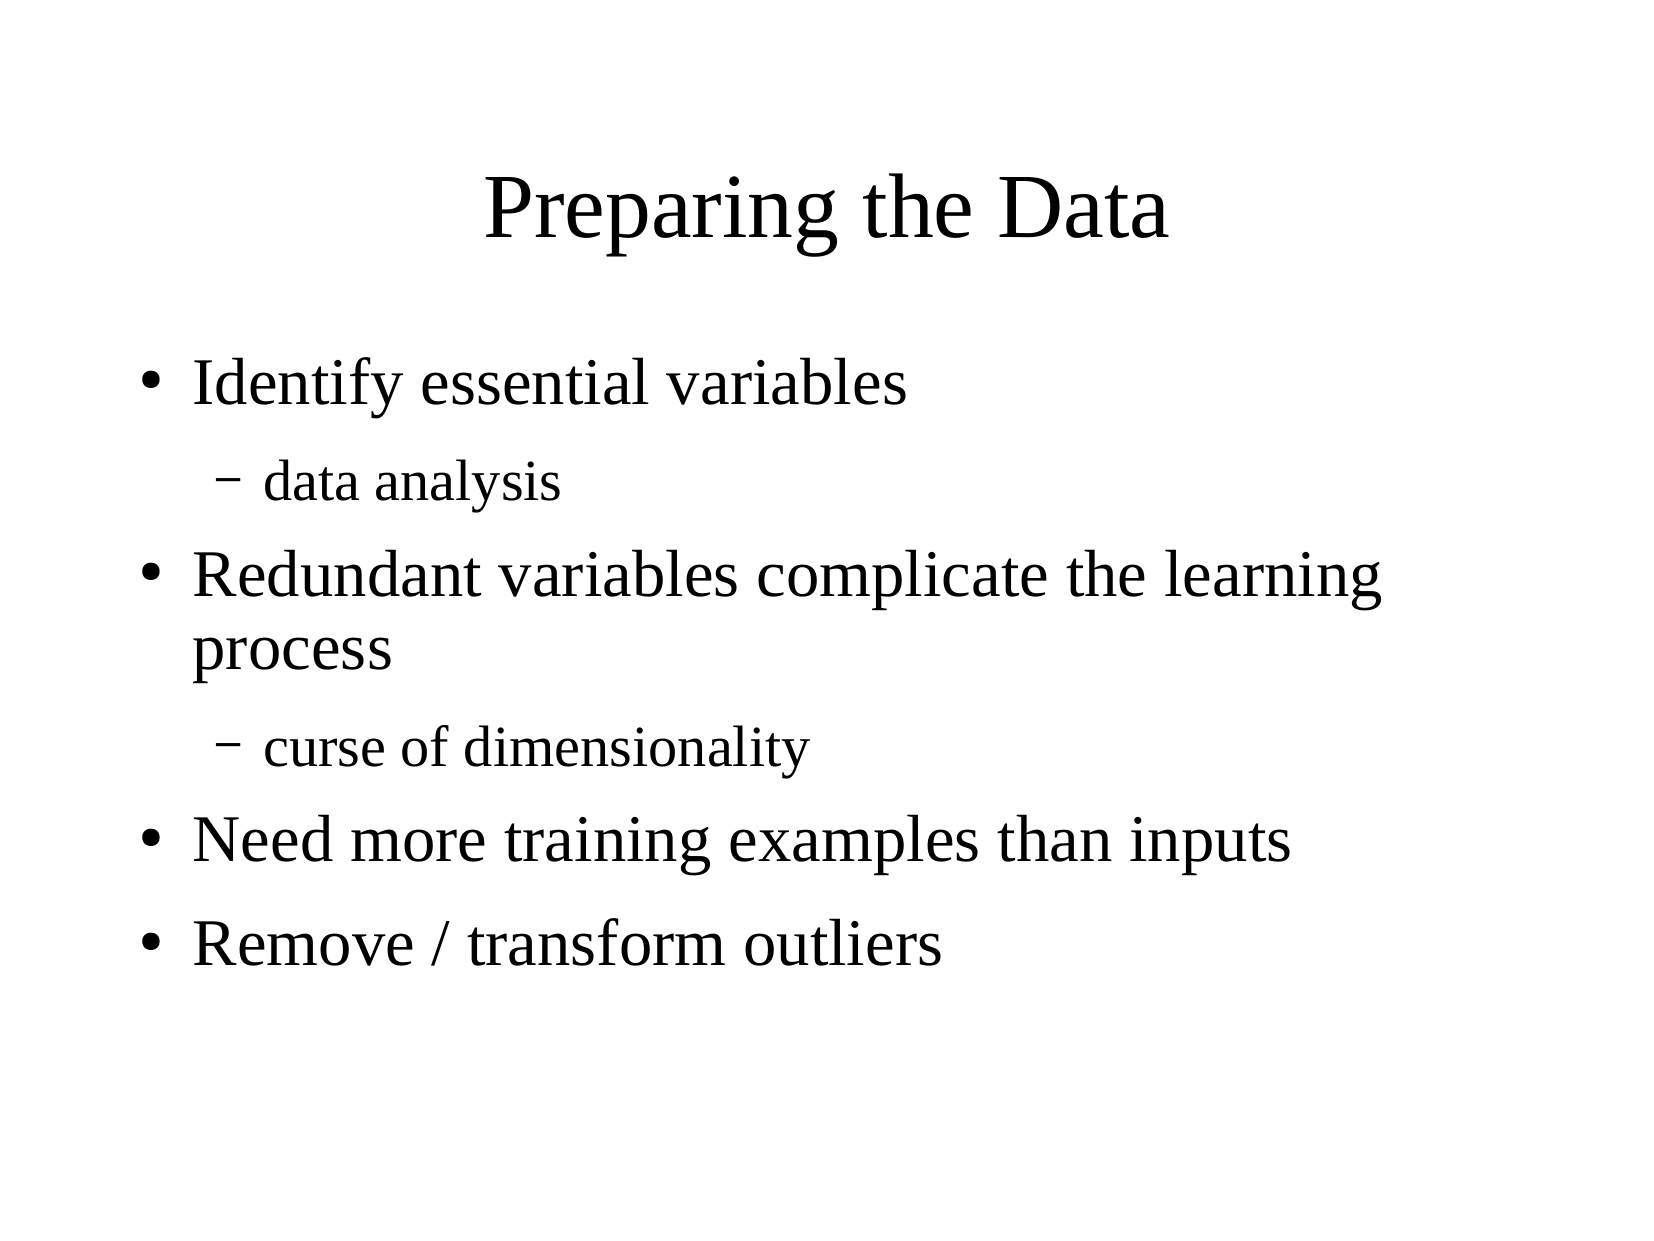

# Preparing the Data
Identify essential variables
data analysis
Redundant variables complicate the learning process
curse of dimensionality
Need more training examples than inputs
Remove / transform outliers